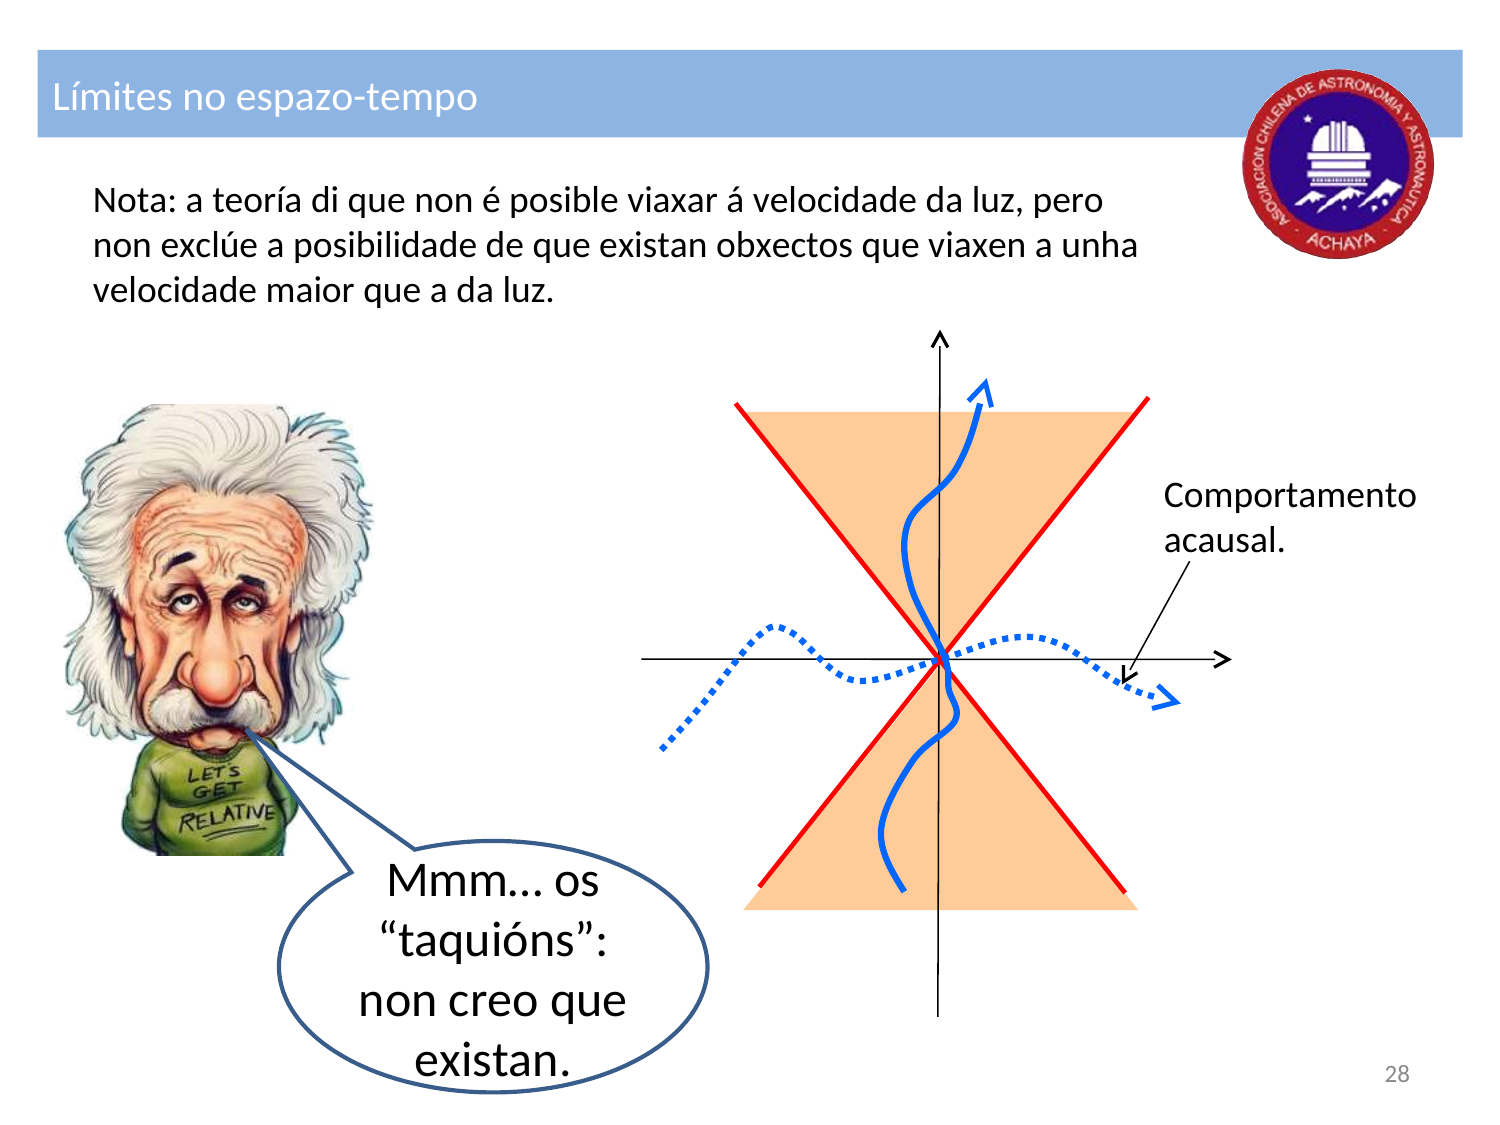

Límites no espazo-tempo
Nota: a teoría di que non é posible viaxar á velocidade da luz, pero non exclúe a posibilidade de que existan obxectos que viaxen a unha velocidade maior que a da luz.
Comportamento
acausal.
Mmm… os “taquións”:
non creo que existan.